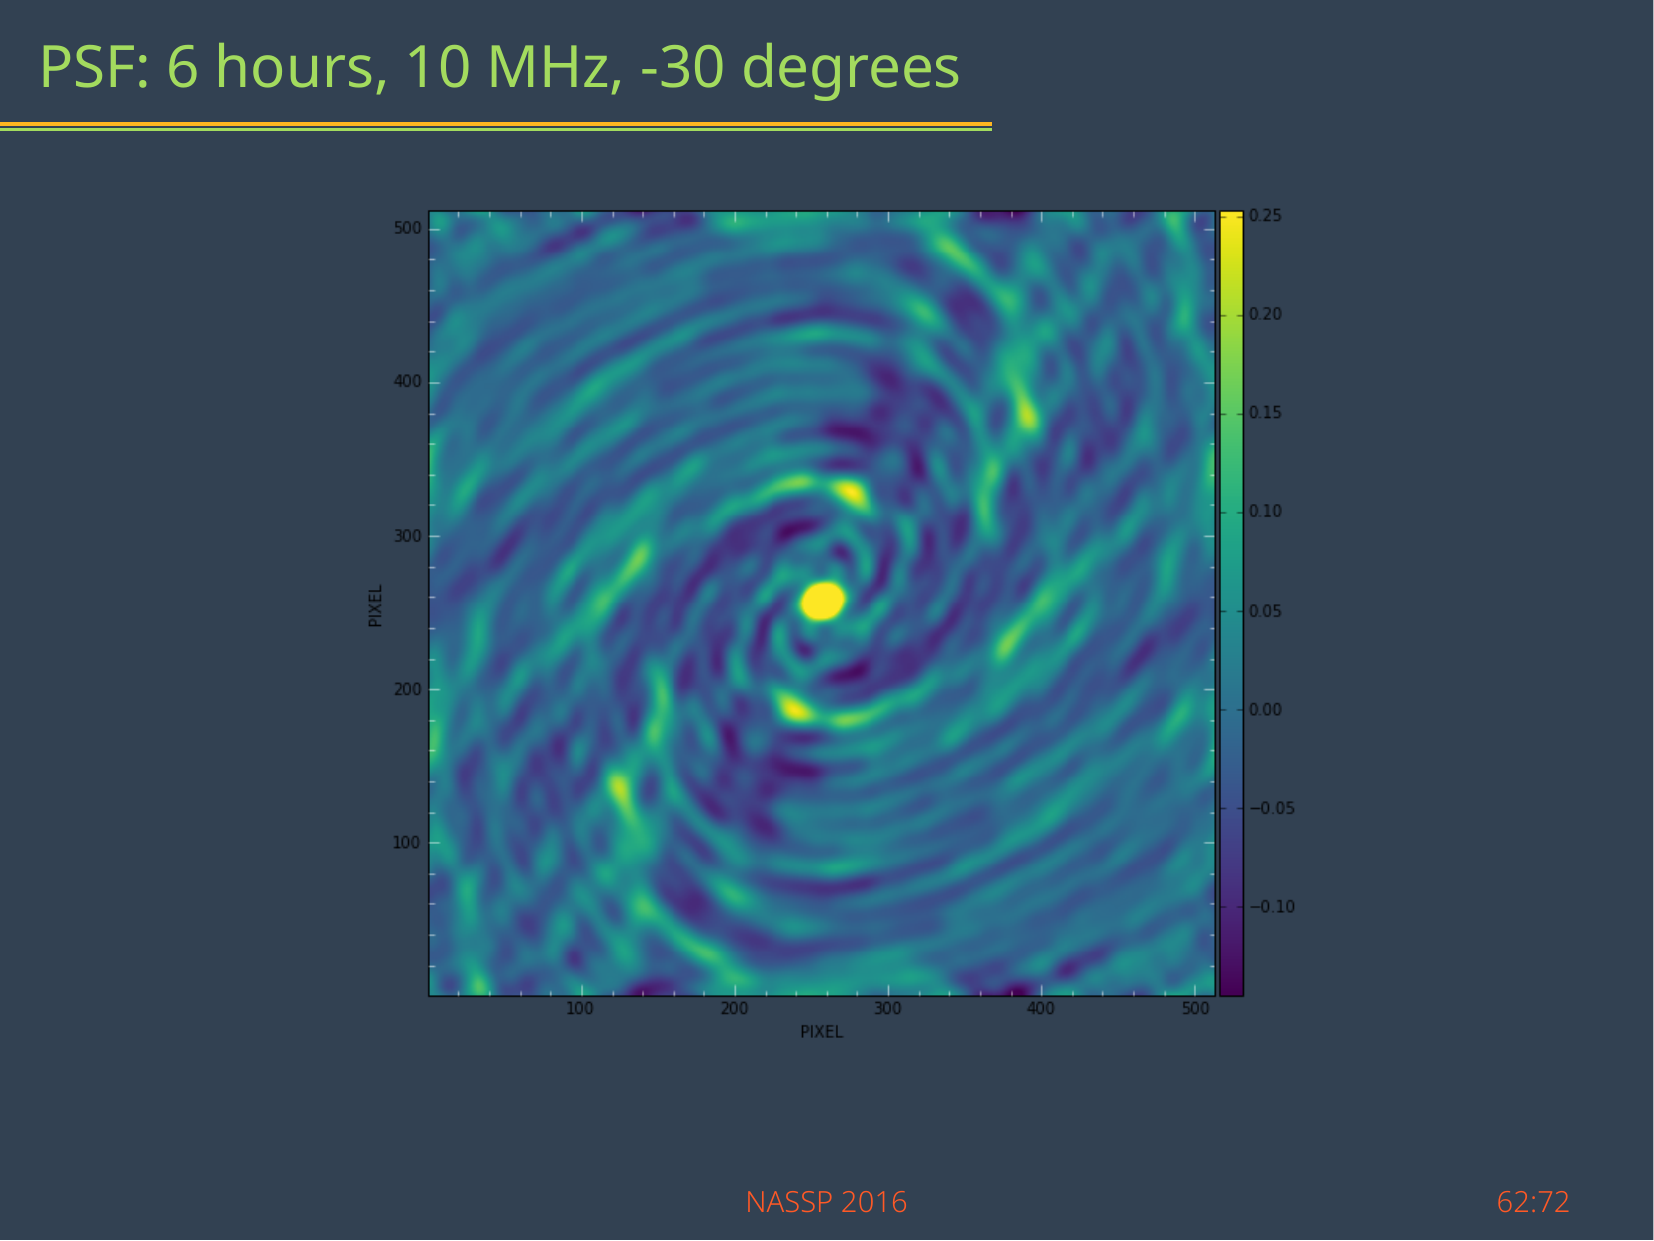

PSF: 6 hours, 10 MHz, -30 degrees
NASSP 2016
62